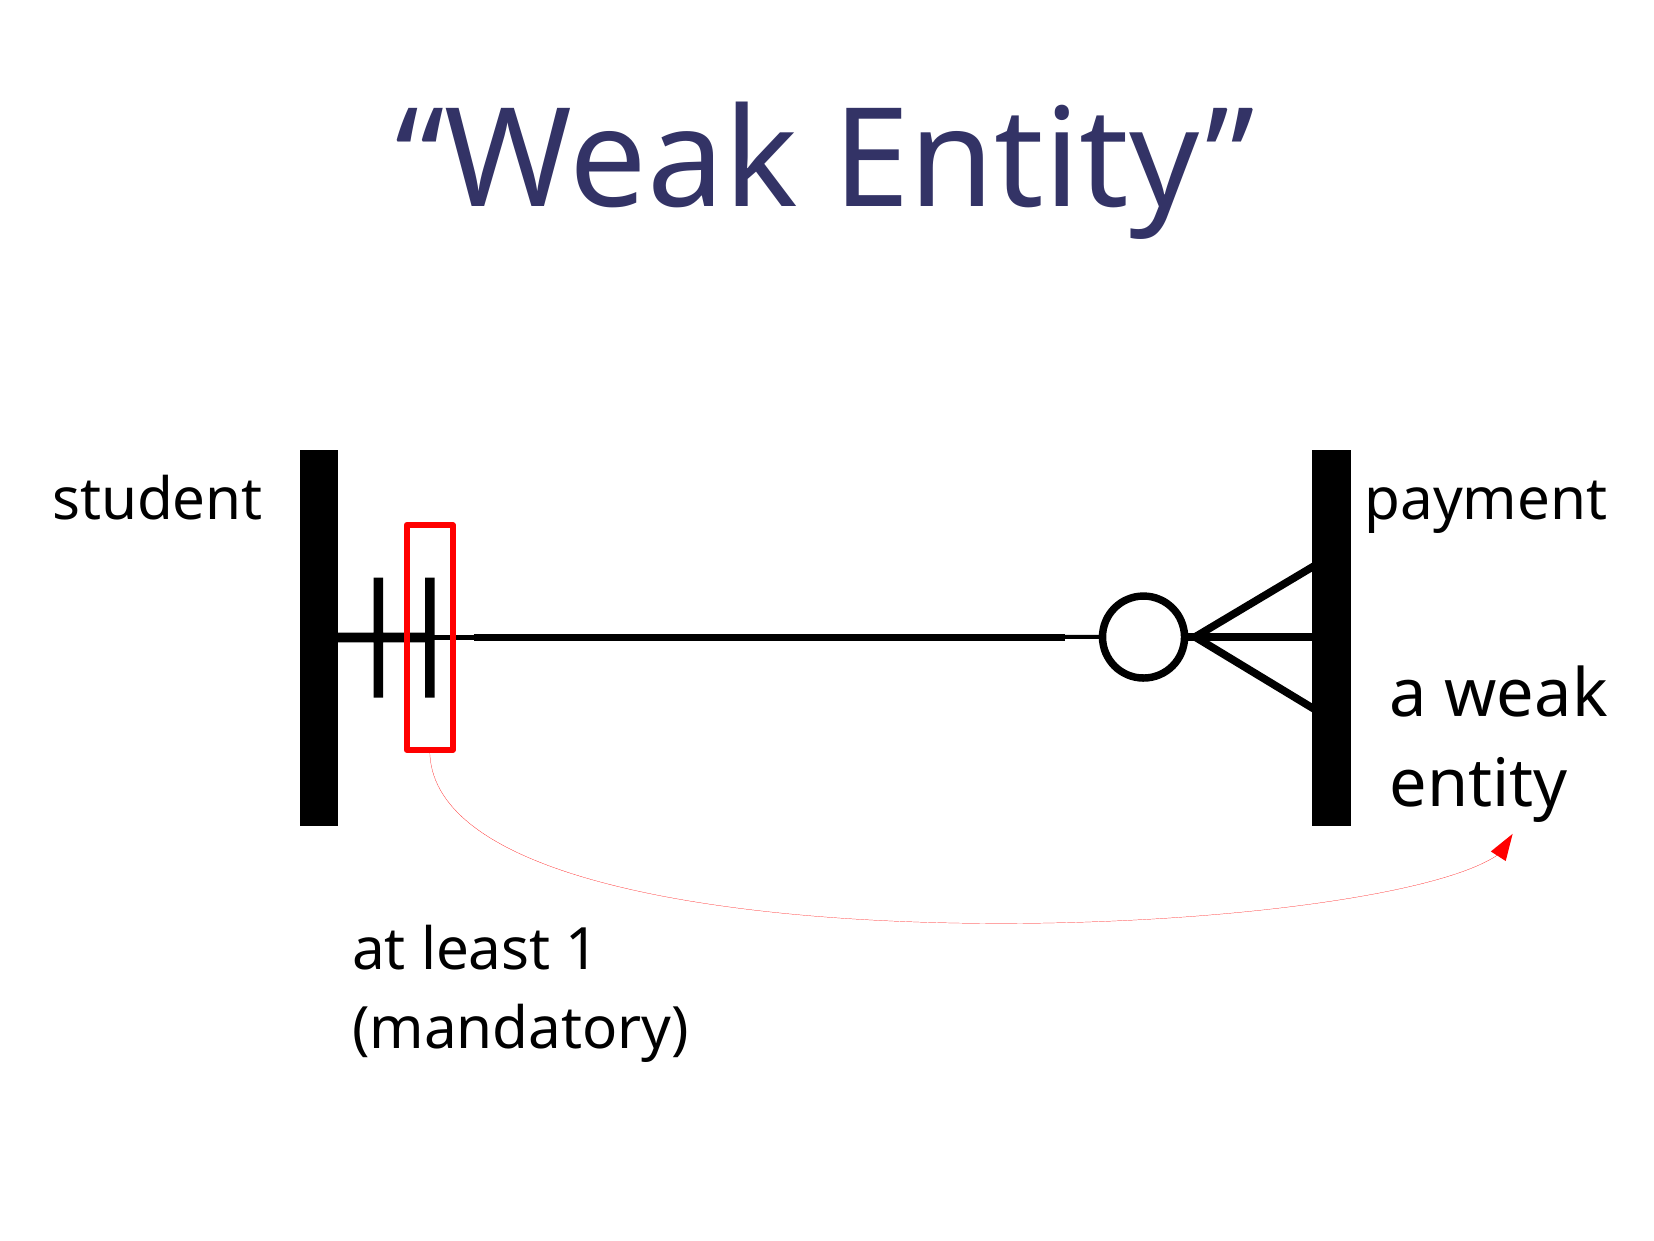

# “Weak Entity”
student
payment
a weak
entity
at least 1
(mandatory)